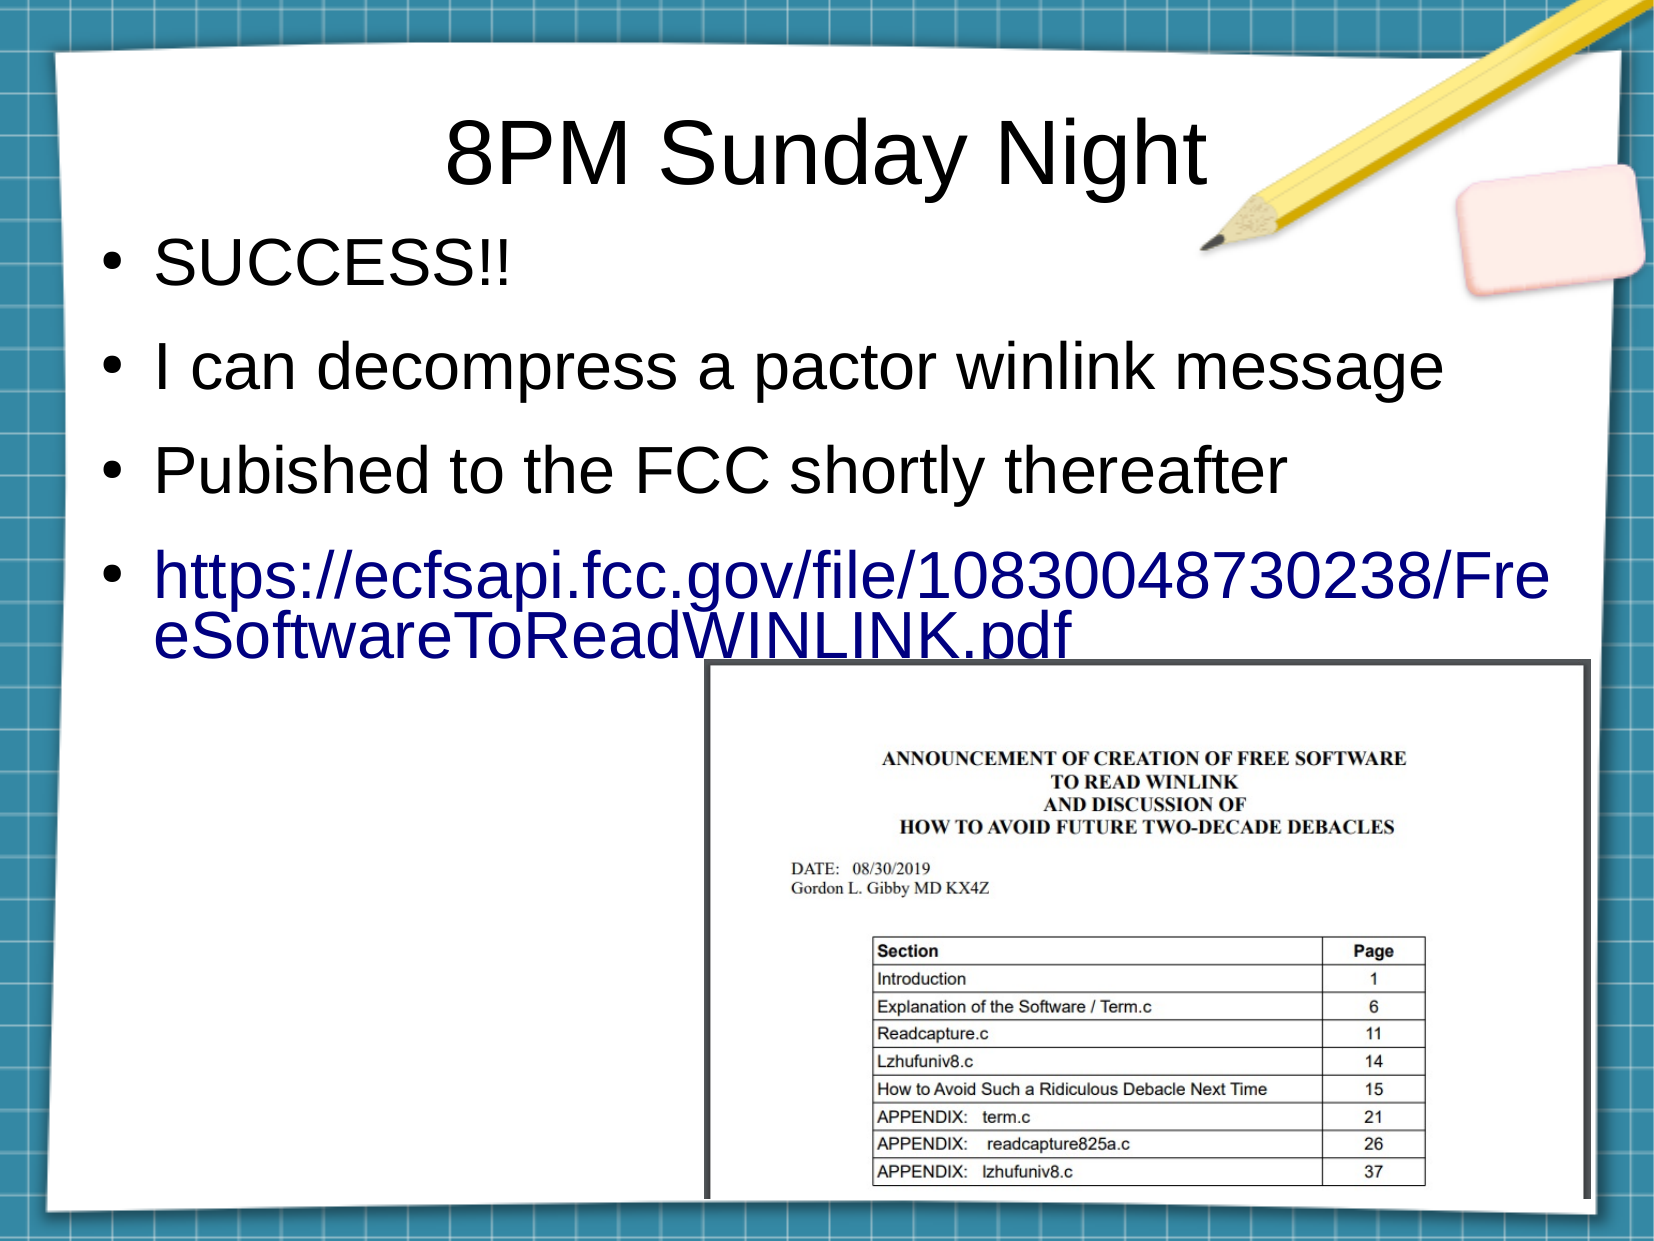

# 8PM Sunday Night
SUCCESS!!
I can decompress a pactor winlink message
Pubished to the FCC shortly thereafter
https://ecfsapi.fcc.gov/file/10830048730238/FreeSoftwareToReadWINLINK.pdf